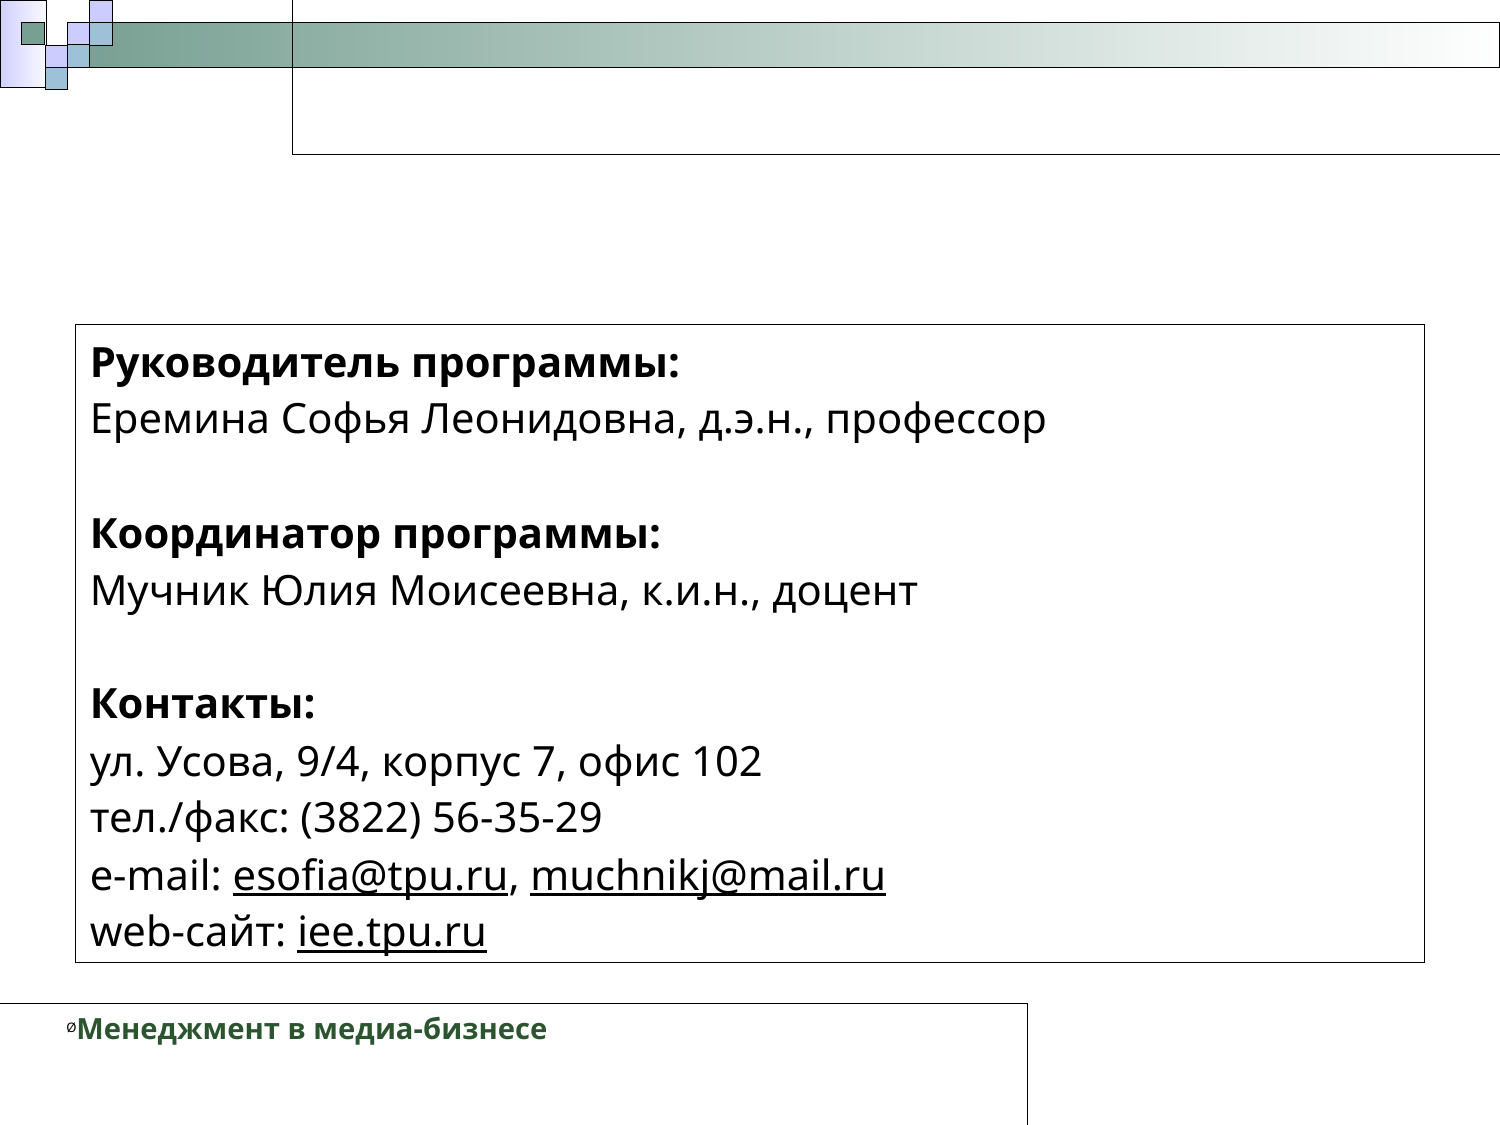

Контактная информация
Руководитель программы:
Еремина Софья Леонидовна, д.э.н., профессор
Координатор программы:
Мучник Юлия Моисеевна, к.и.н., доцент
Контакты:
ул. Усова, 9/4, корпус 7, офис 102
тел./факс: (3822) 56-35-29
e-mail: esofia@tpu.ru, muchnikj@mail.ru
web-сайт: iee.tpu.ru
Менеджмент в медиа-бизнесе